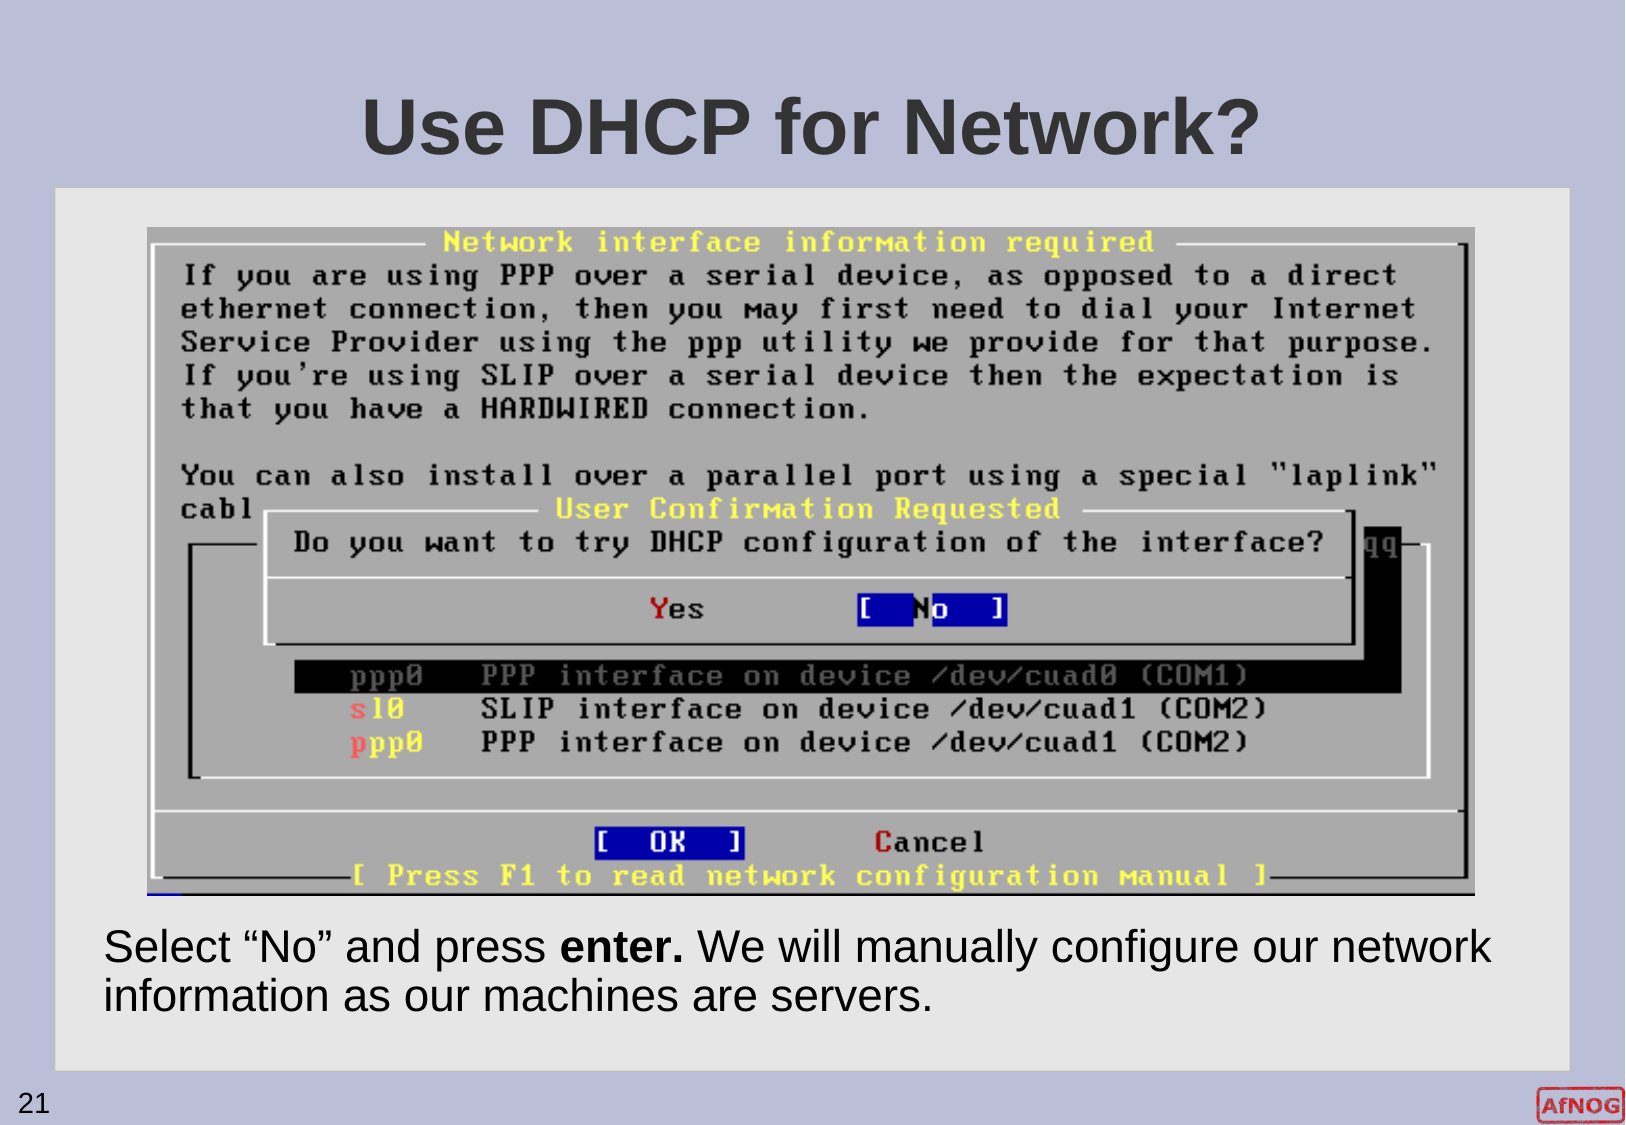

# Use DHCP for Network?
Select “No” and press enter. We will manually configure our network information as our machines are servers.